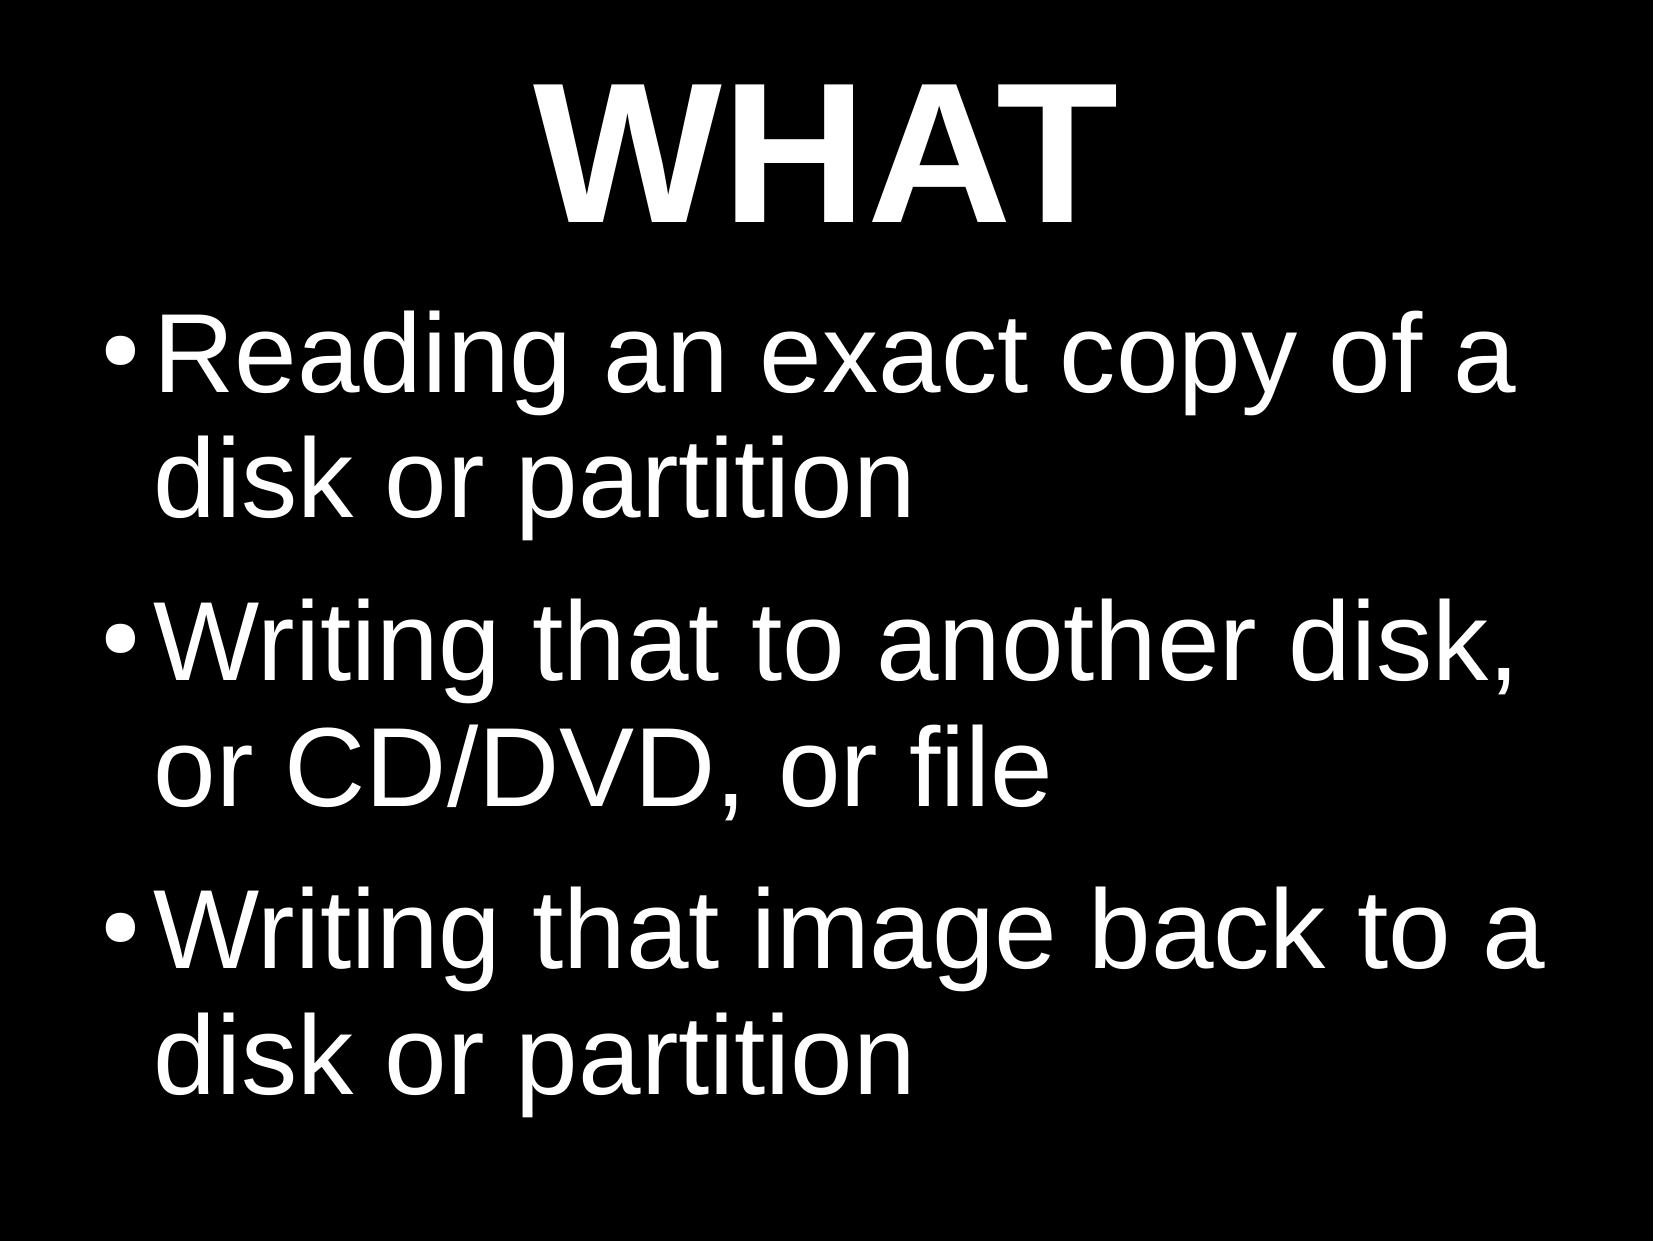

# WHAT
Reading an exact copy of a disk or partition
Writing that to another disk, or CD/DVD, or file
Writing that image back to a disk or partition